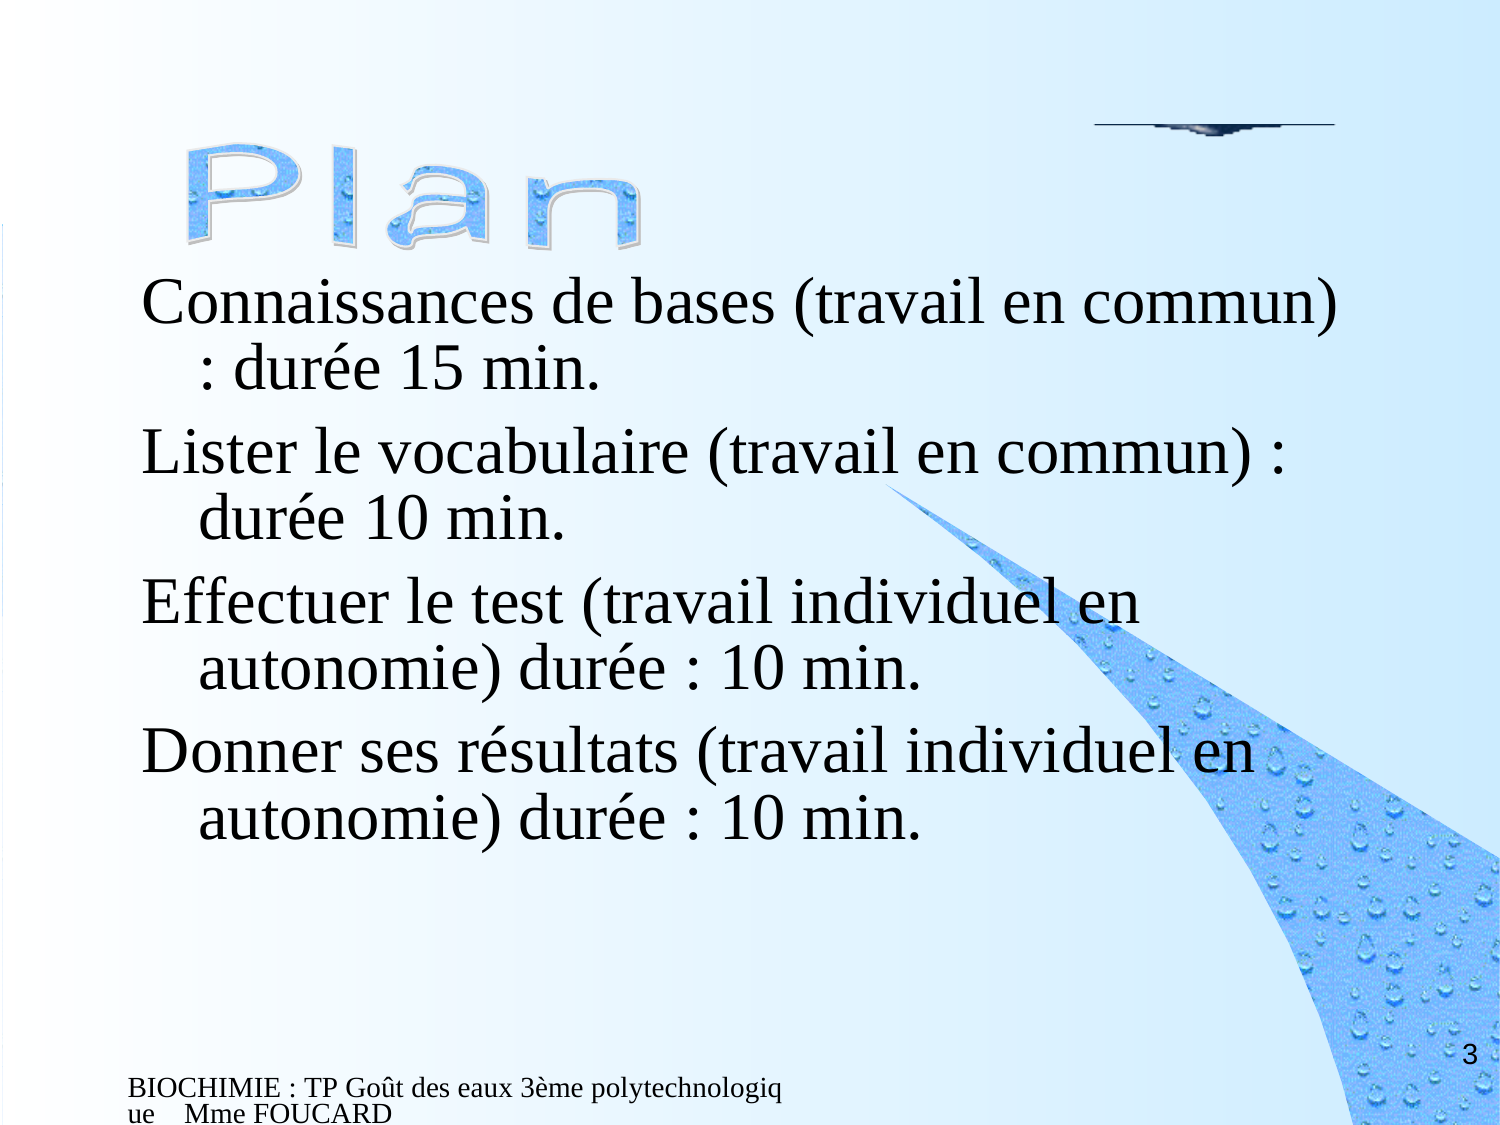

Plan
# Connaissances de bases (travail en commun) : durée 15 min.
Lister le vocabulaire (travail en commun) : durée 10 min.
Effectuer le test (travail individuel en autonomie) durée : 10 min.
Donner ses résultats (travail individuel en autonomie) durée : 10 min.
3
BIOCHIMIE : TP Goût des eaux 3ème polytechnologique Mme FOUCARD